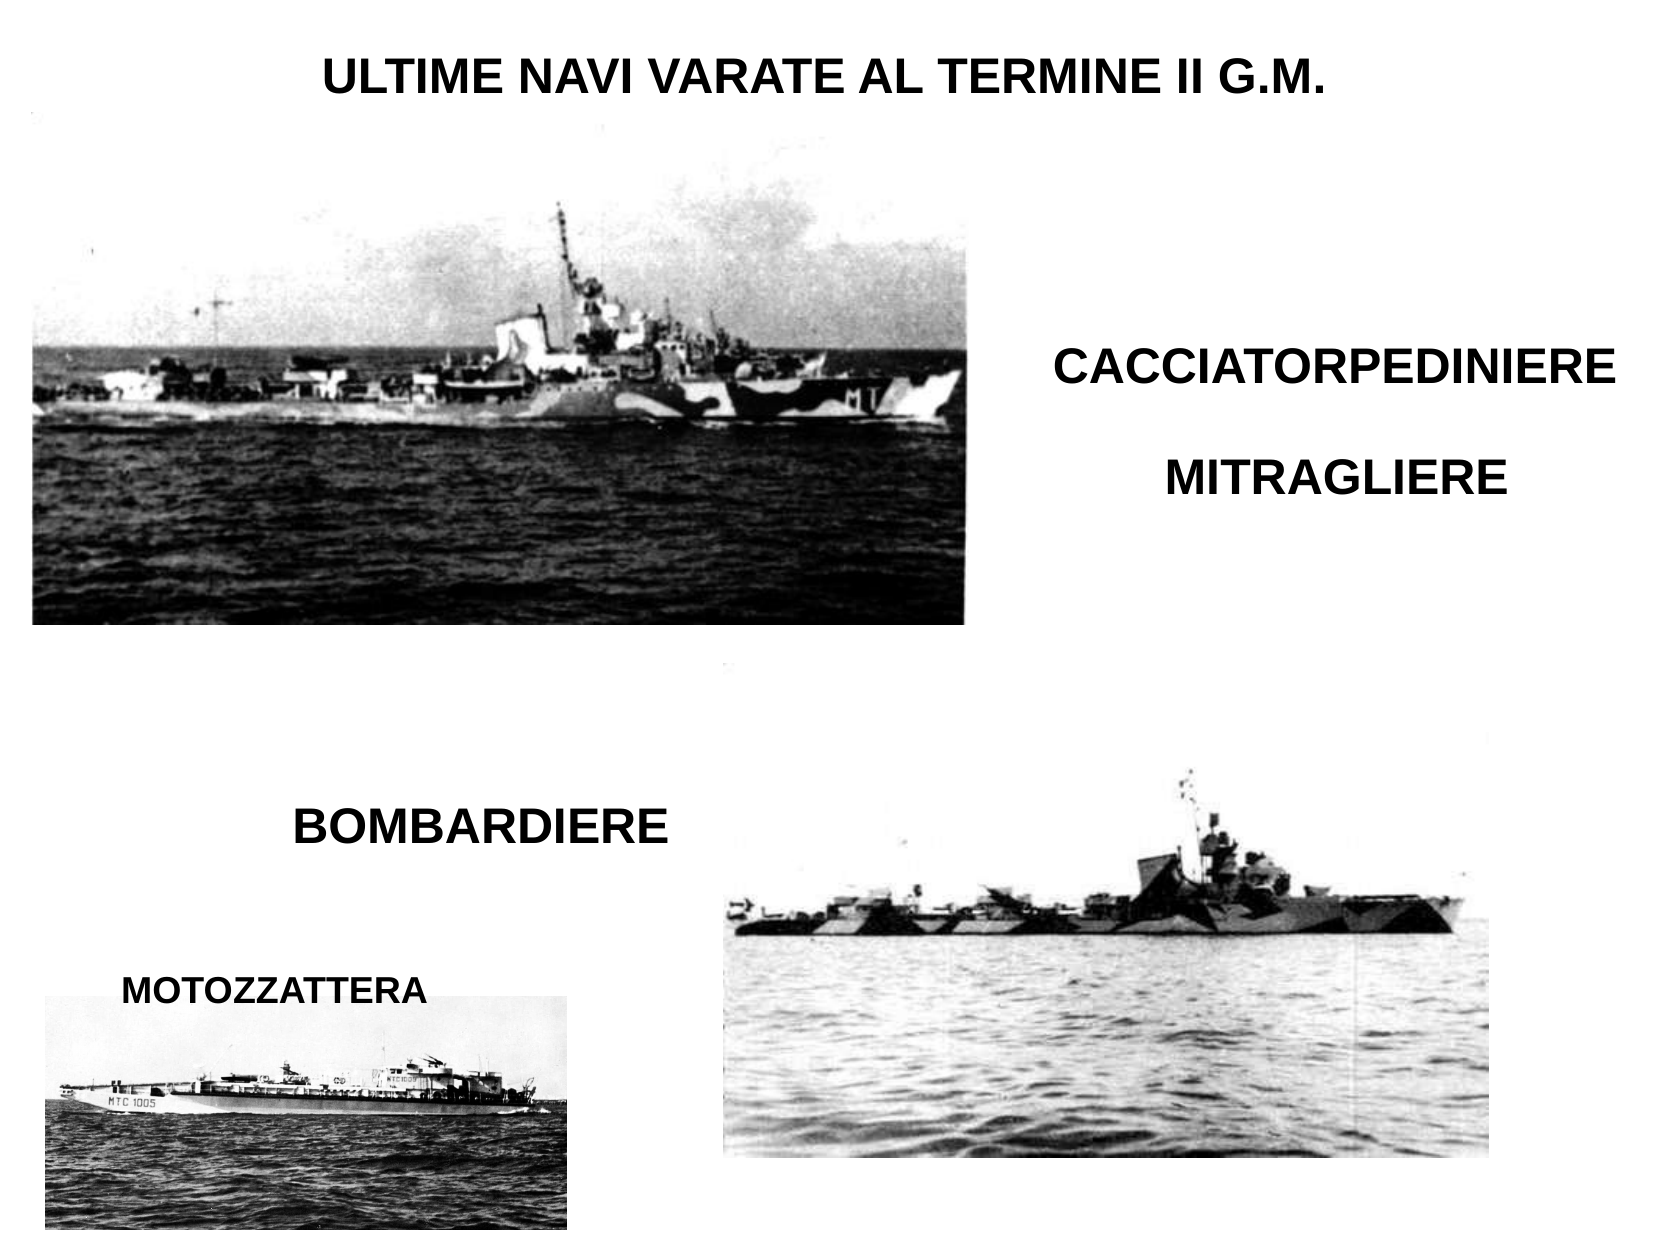

ULTIME NAVI VARATE AL TERMINE II G.M.
 CACCIATORPEDINIERE
MITRAGLIERE
BOMBARDIERE
MOTOZZATTERA